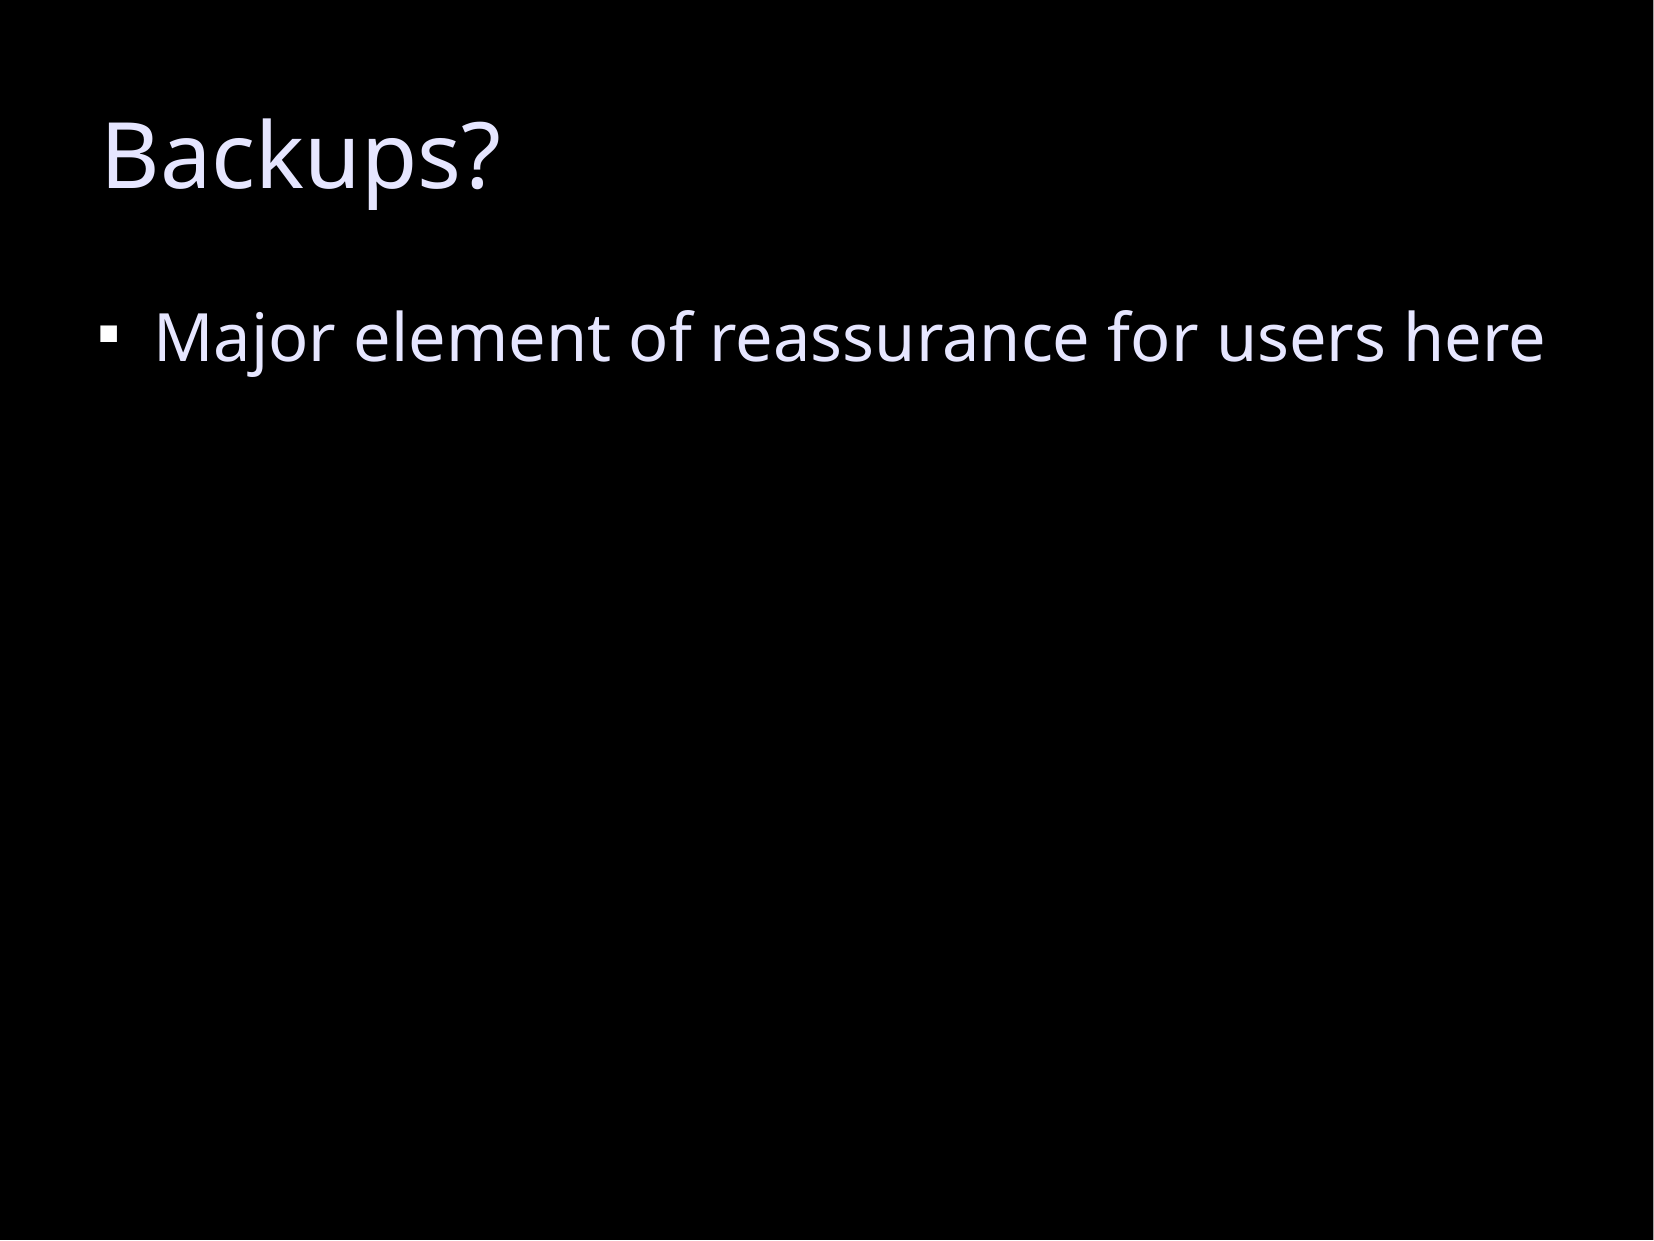

# Backups?
Major element of reassurance for users here